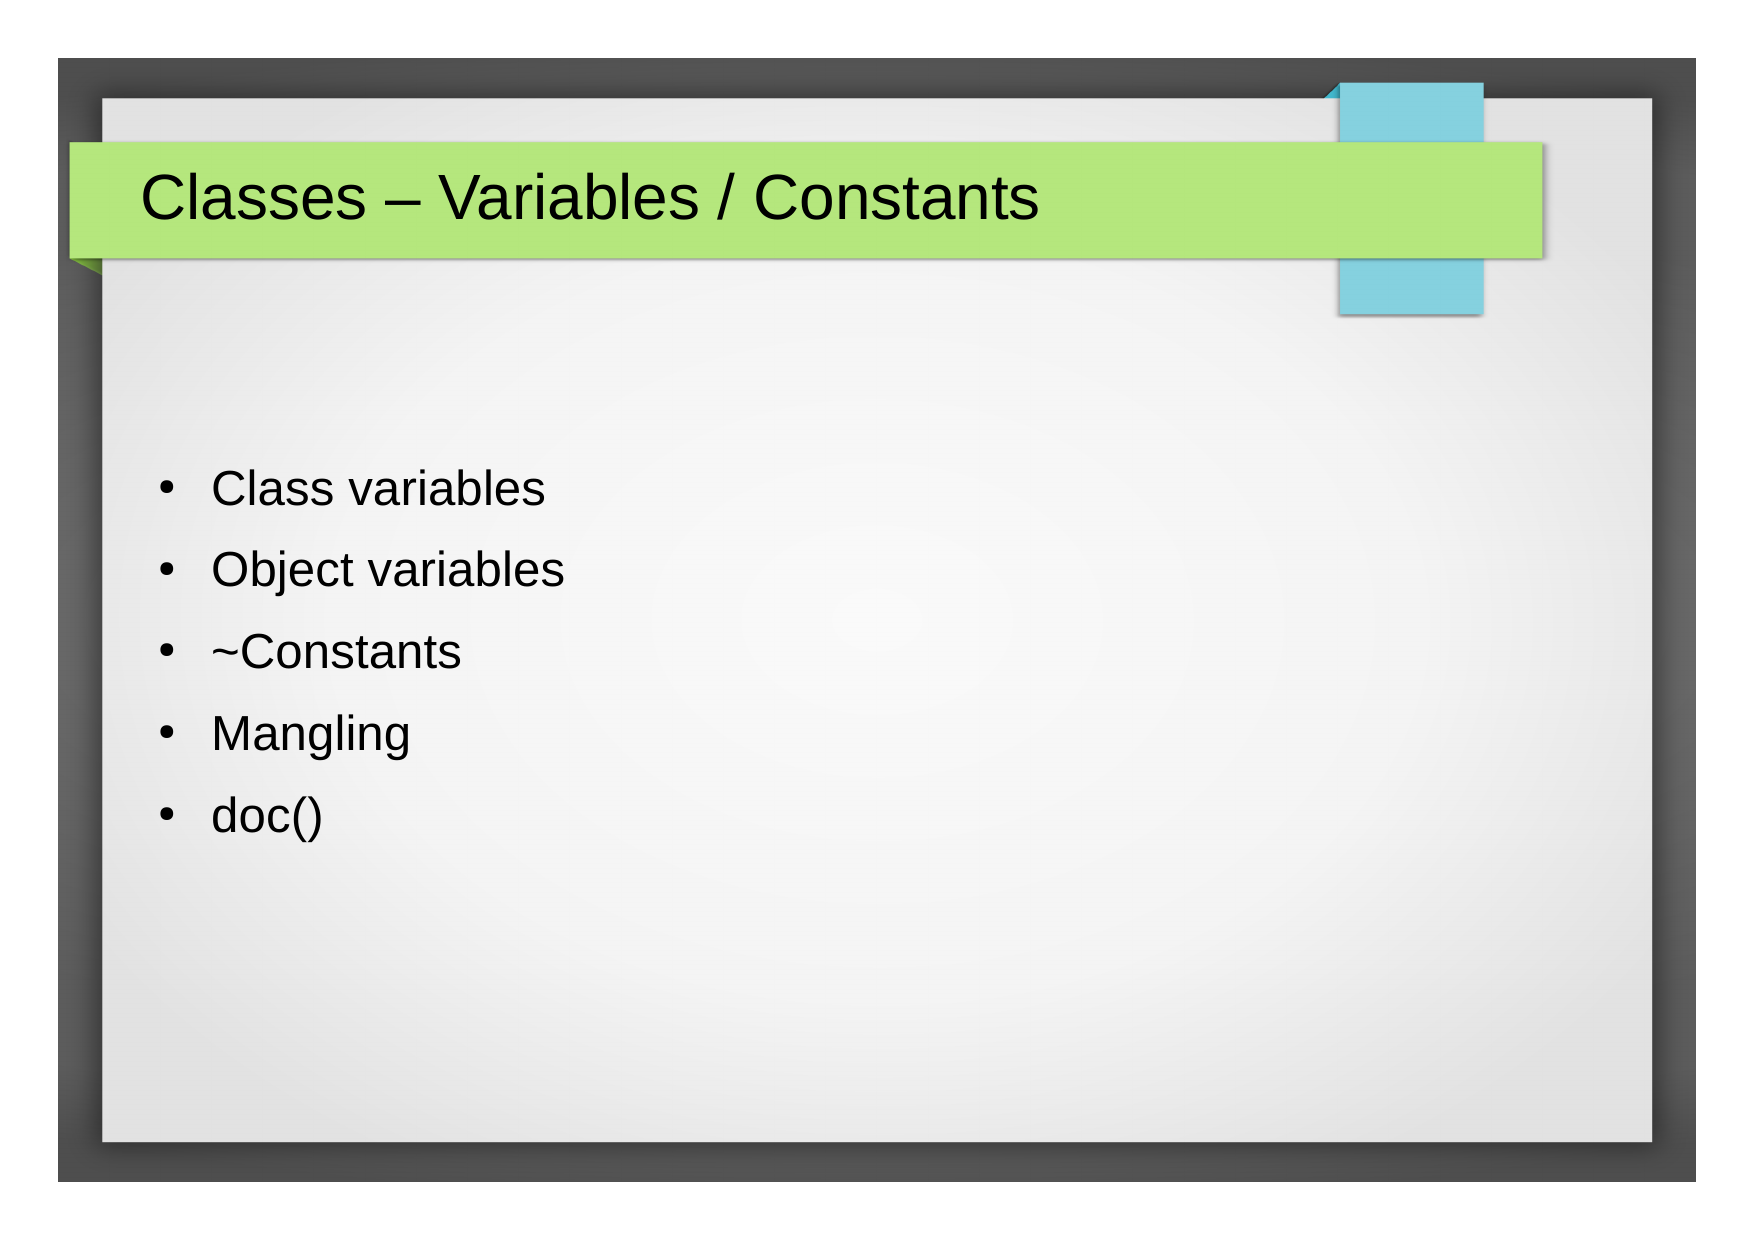

# Classes – Variables / Constants
Class variables
Object variables
~Constants
Mangling
doc()